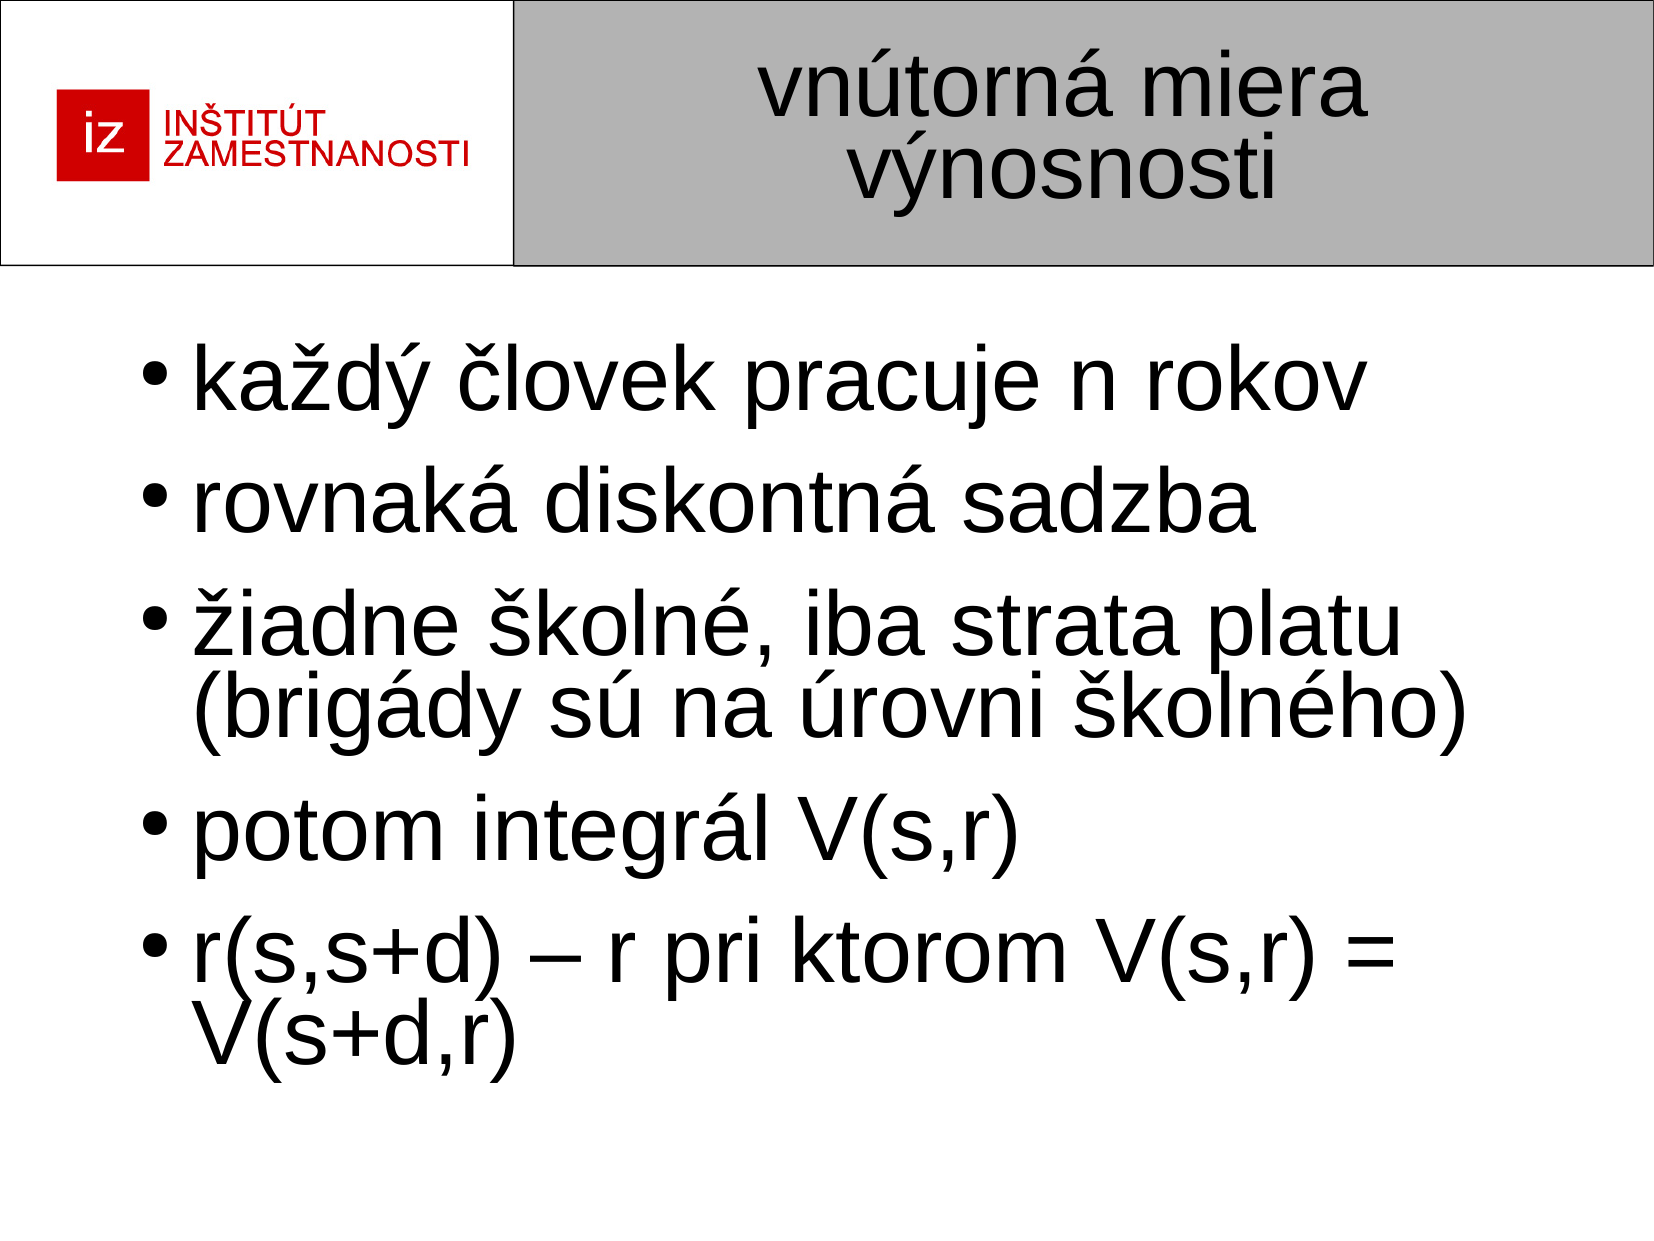

# vnútorná miera výnosnosti
každý človek pracuje n rokov
rovnaká diskontná sadzba
žiadne školné, iba strata platu (brigády sú na úrovni školného)
potom integrál V(s,r)
r(s,s+d) – r pri ktorom V(s,r) = V(s+d,r)